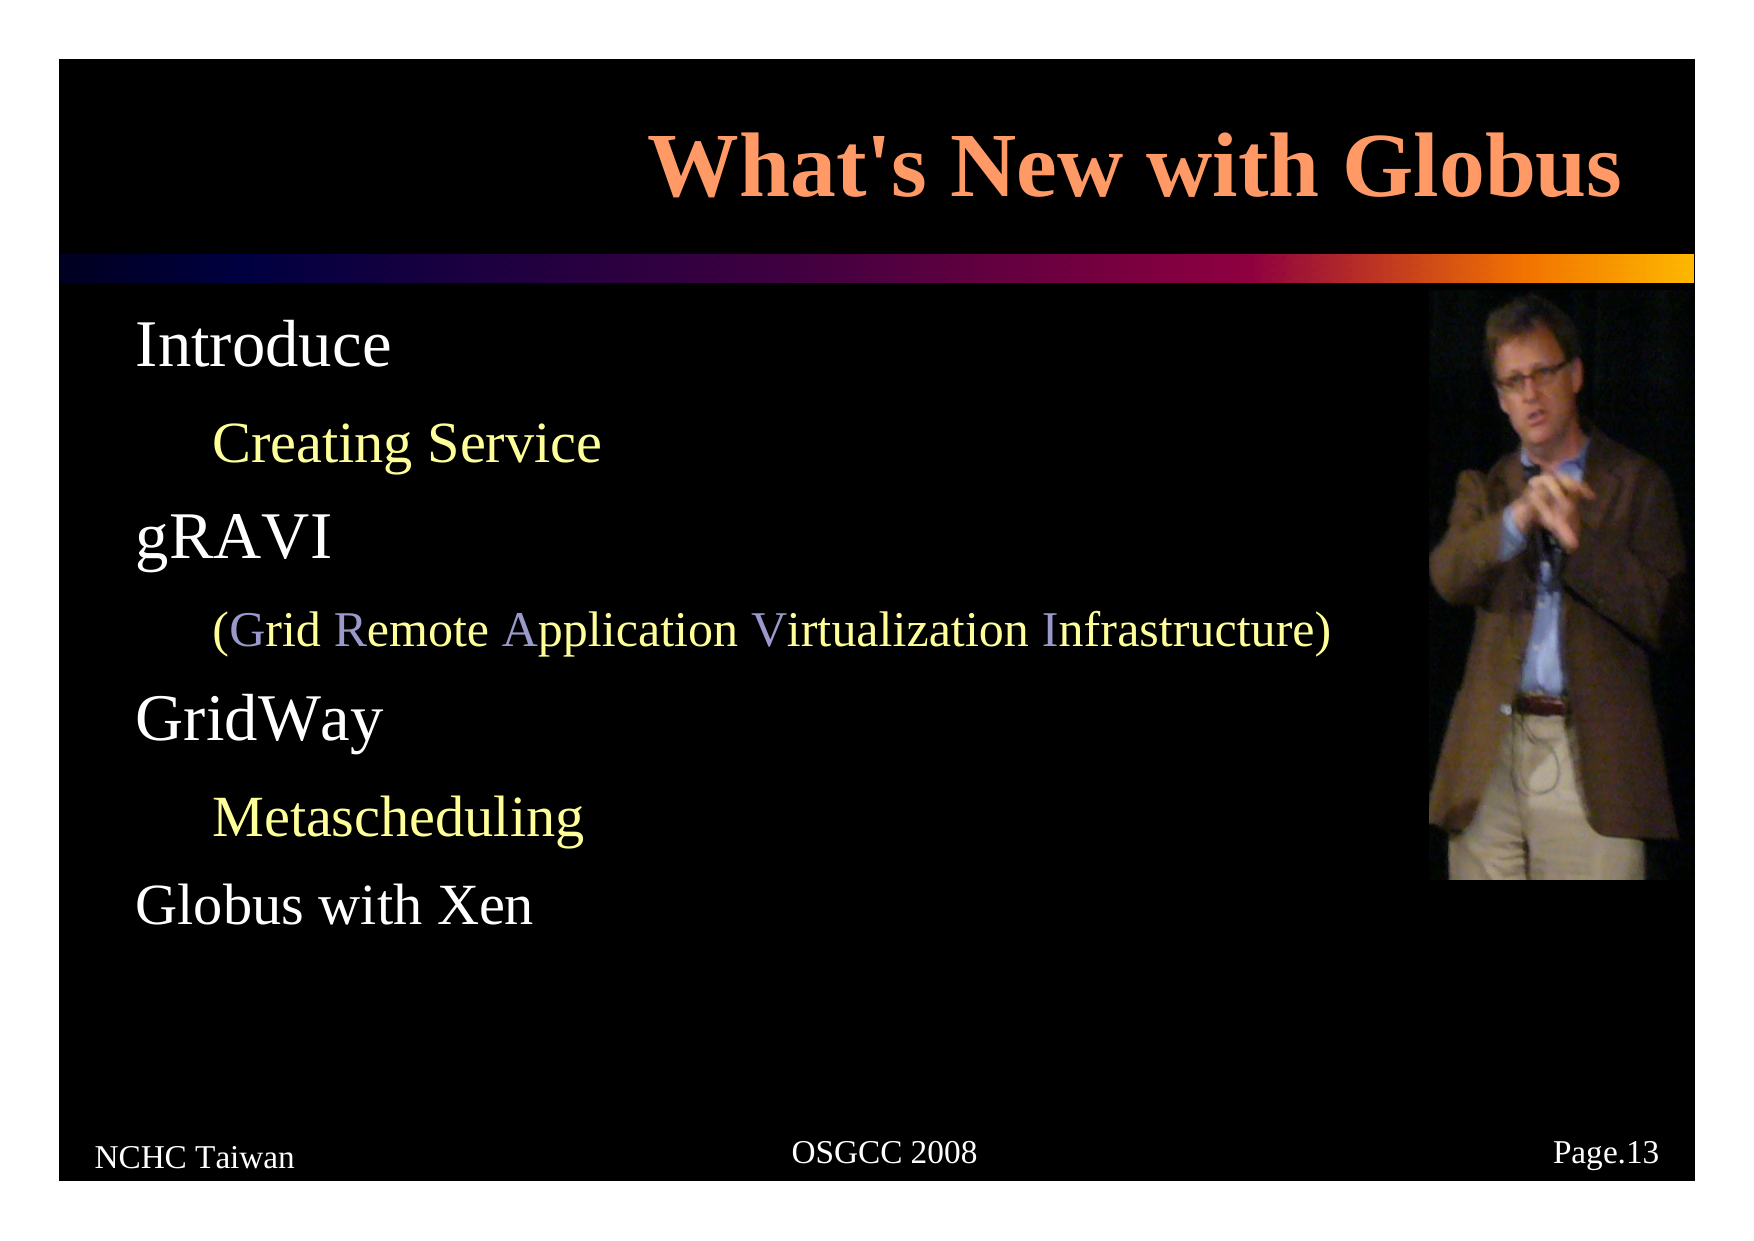

# What's New with Globus
Introduce
Creating Service
gRAVI
(Grid Remote Application Virtualization Infrastructure)
GridWay
Metascheduling
Globus with Xen